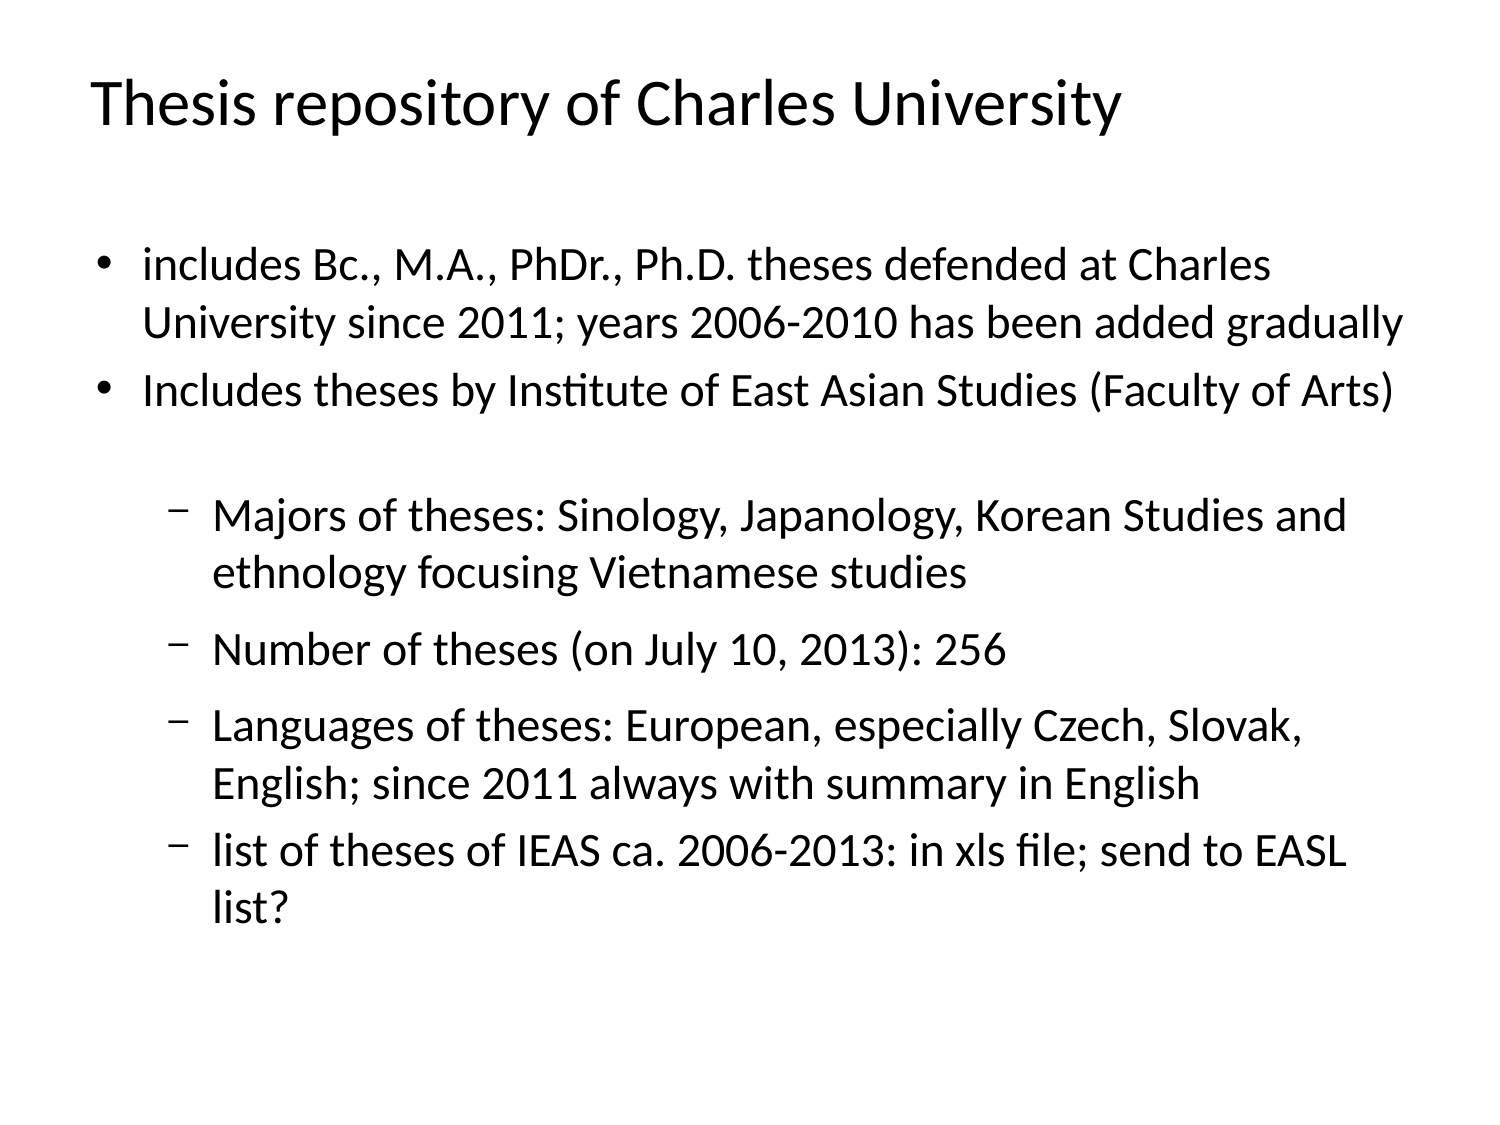

# Thesis repository of Charles University
includes Bc., M.A., PhDr., Ph.D. theses defended at Charles University since 2011; years 2006-2010 has been added gradually
Includes theses by Institute of East Asian Studies (Faculty of Arts)
Majors of theses: Sinology, Japanology, Korean Studies and ethnology focusing Vietnamese studies
Number of theses (on July 10, 2013): 256
Languages of theses: European, especially Czech, Slovak, English; since 2011 always with summary in English
list of theses of IEAS ca. 2006-2013: in xls file; send to EASL list?